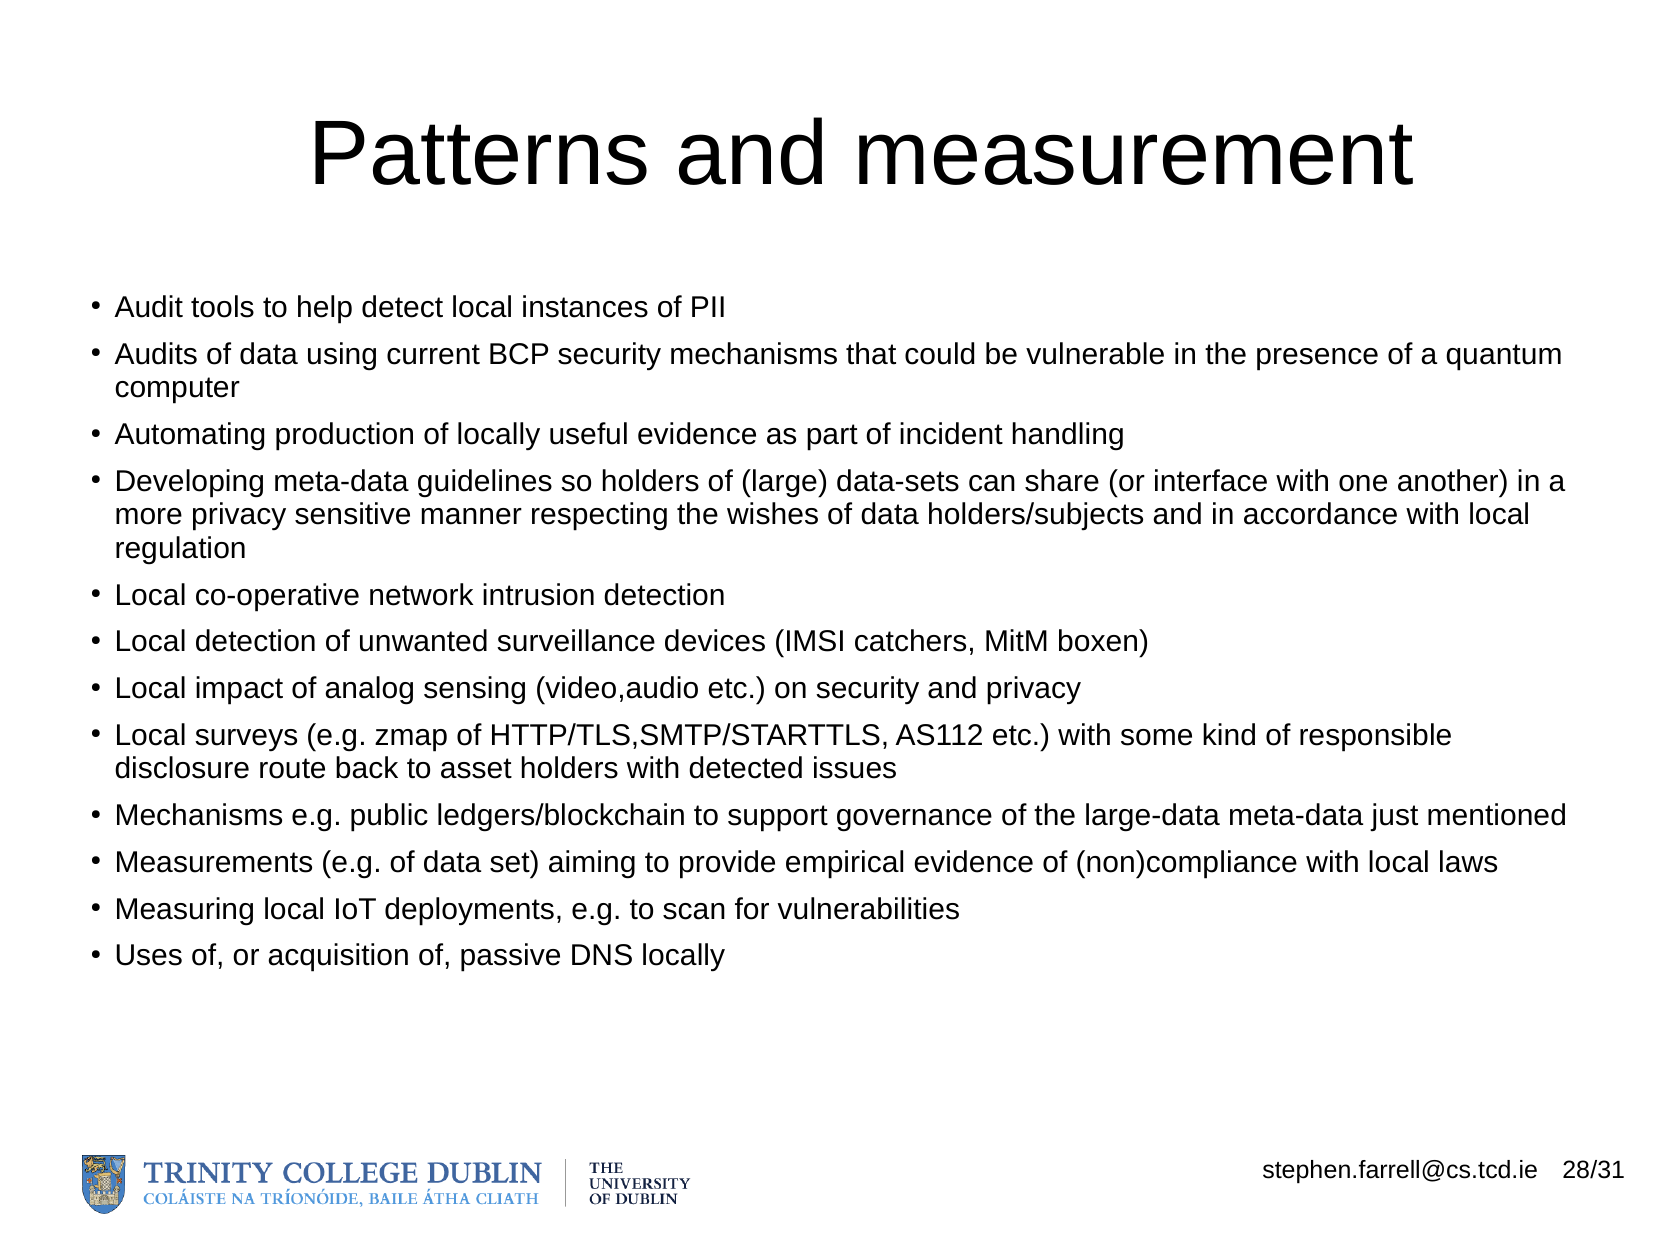

# Patterns and measurement
Audit tools to help detect local instances of PII
Audits of data using current BCP security mechanisms that could be vulnerable in the presence of a quantum computer
Automating production of locally useful evidence as part of incident handling
Developing meta-data guidelines so holders of (large) data-sets can share (or interface with one another) in a more privacy sensitive manner respecting the wishes of data holders/subjects and in accordance with local regulation
Local co-operative network intrusion detection
Local detection of unwanted surveillance devices (IMSI catchers, MitM boxen)
Local impact of analog sensing (video,audio etc.) on security and privacy
Local surveys (e.g. zmap of HTTP/TLS,SMTP/STARTTLS, AS112 etc.) with some kind of responsible disclosure route back to asset holders with detected issues
Mechanisms e.g. public ledgers/blockchain to support governance of the large-data meta-data just mentioned
Measurements (e.g. of data set) aiming to provide empirical evidence of (non)compliance with local laws
Measuring local IoT deployments, e.g. to scan for vulnerabilities
Uses of, or acquisition of, passive DNS locally